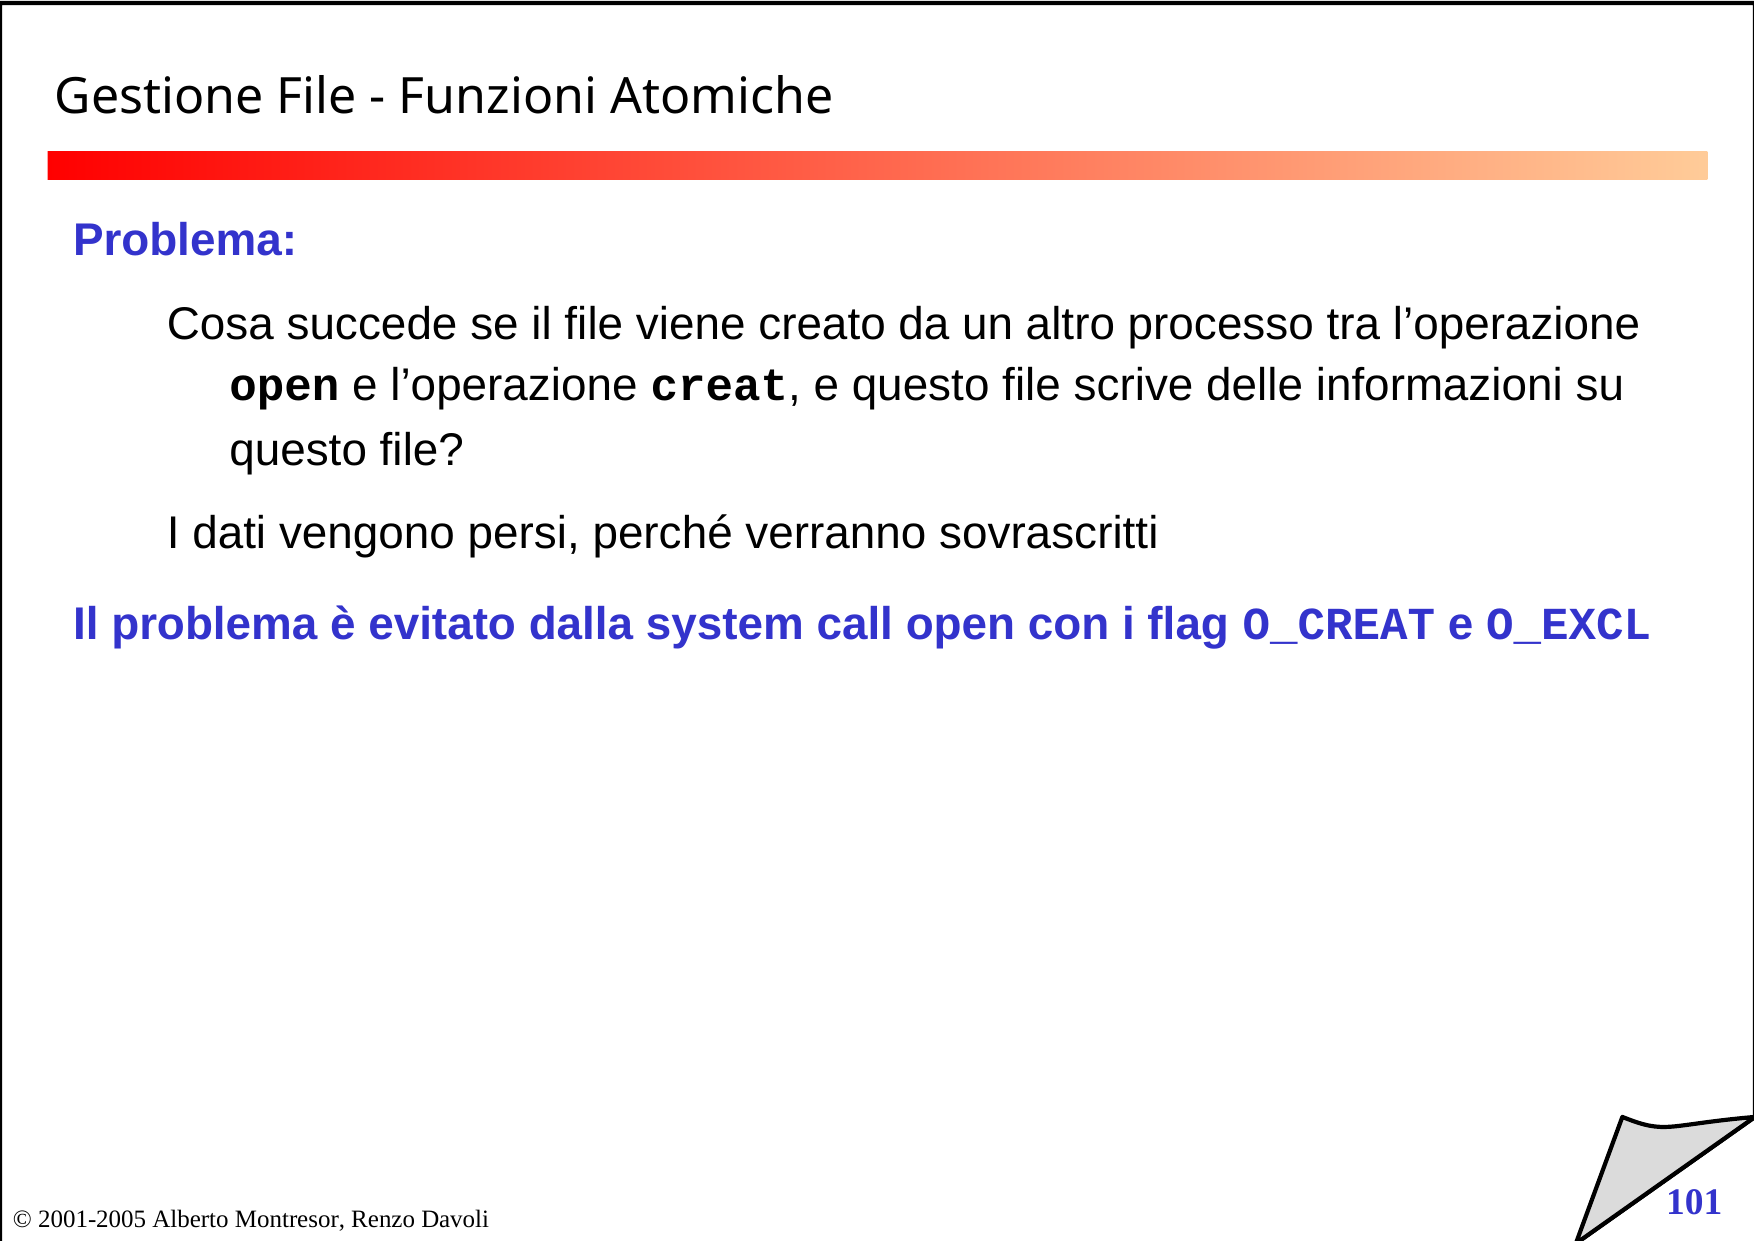

# Gestione File - Funzioni Atomiche
Problema:
Cosa succede se il file viene creato da un altro processo tra l’operazione open e l’operazione creat, e questo file scrive delle informazioni su questo file?
I dati vengono persi, perché verranno sovrascritti
Il problema è evitato dalla system call open con i flag O_CREAT e O_EXCL